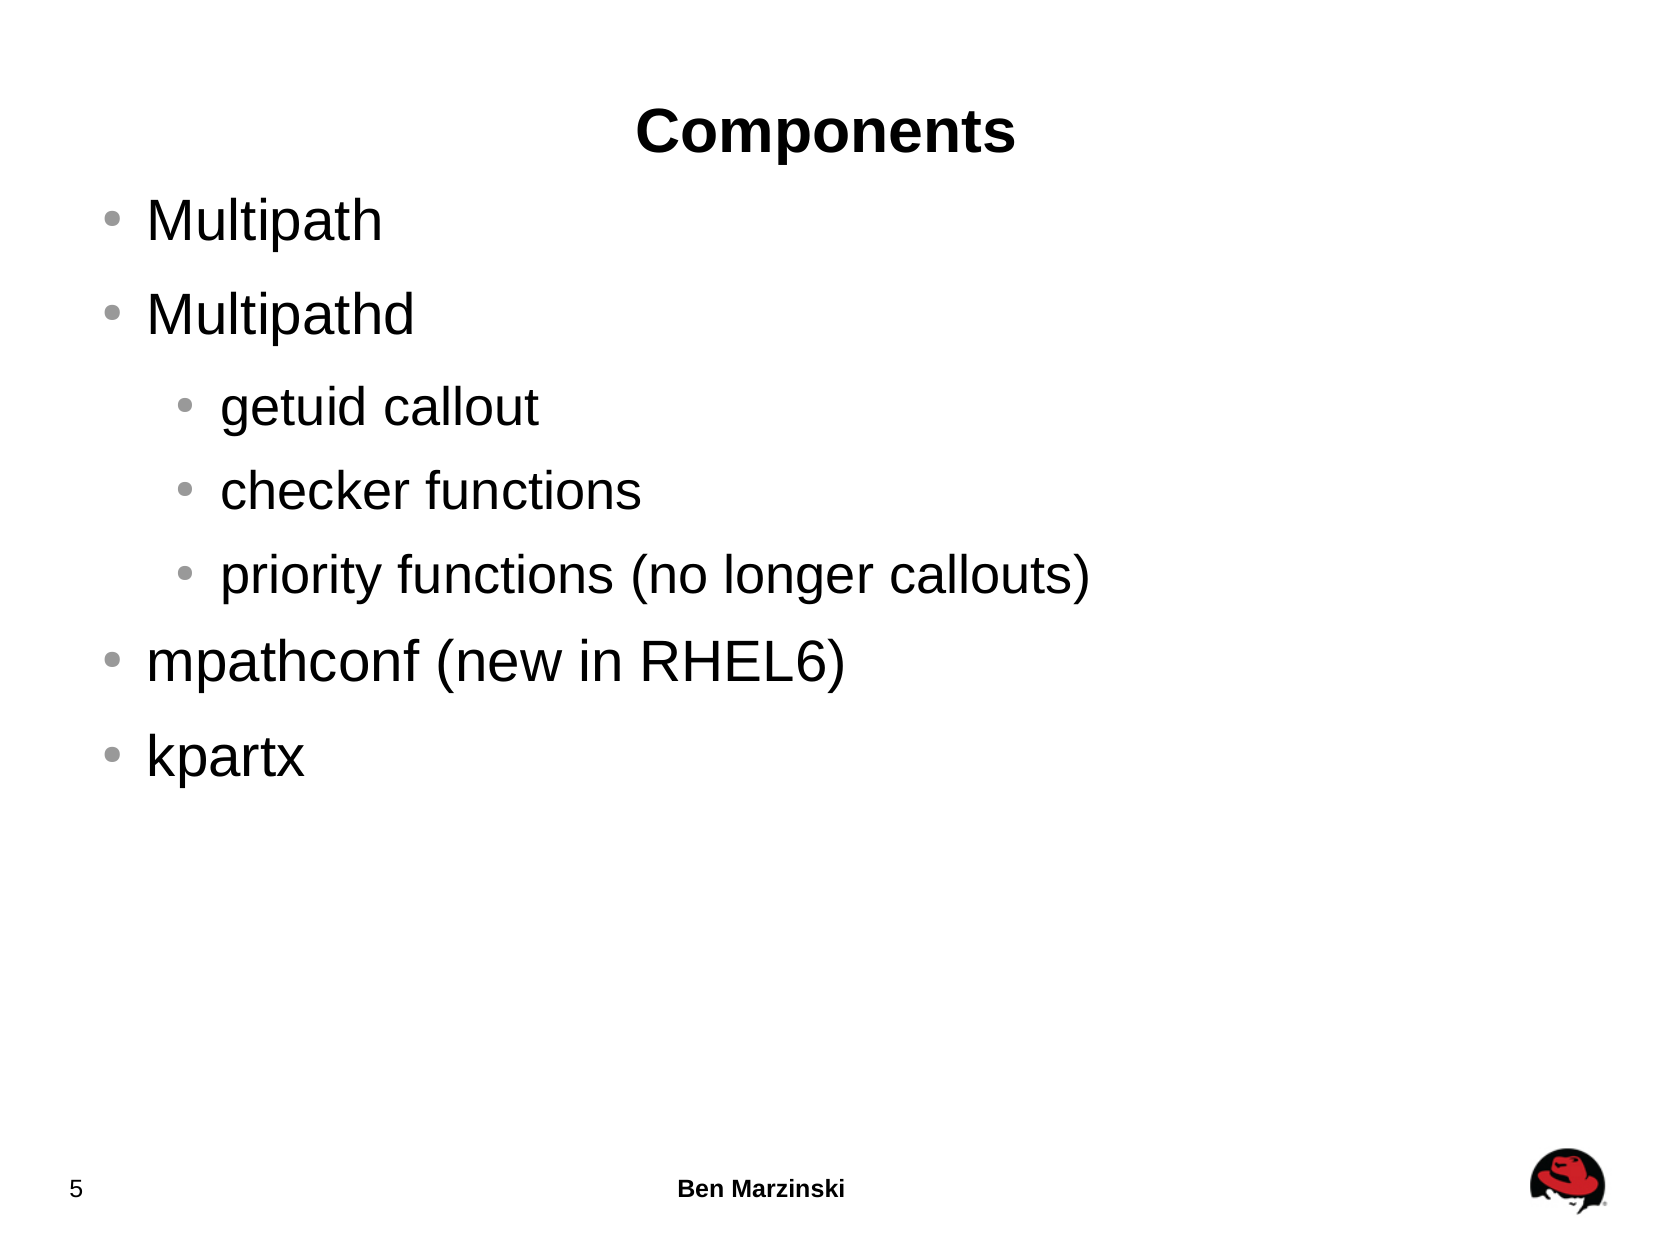

# Components
Multipath
Multipathd
getuid callout
checker functions
priority functions (no longer callouts)
mpathconf (new in RHEL6)
kpartx